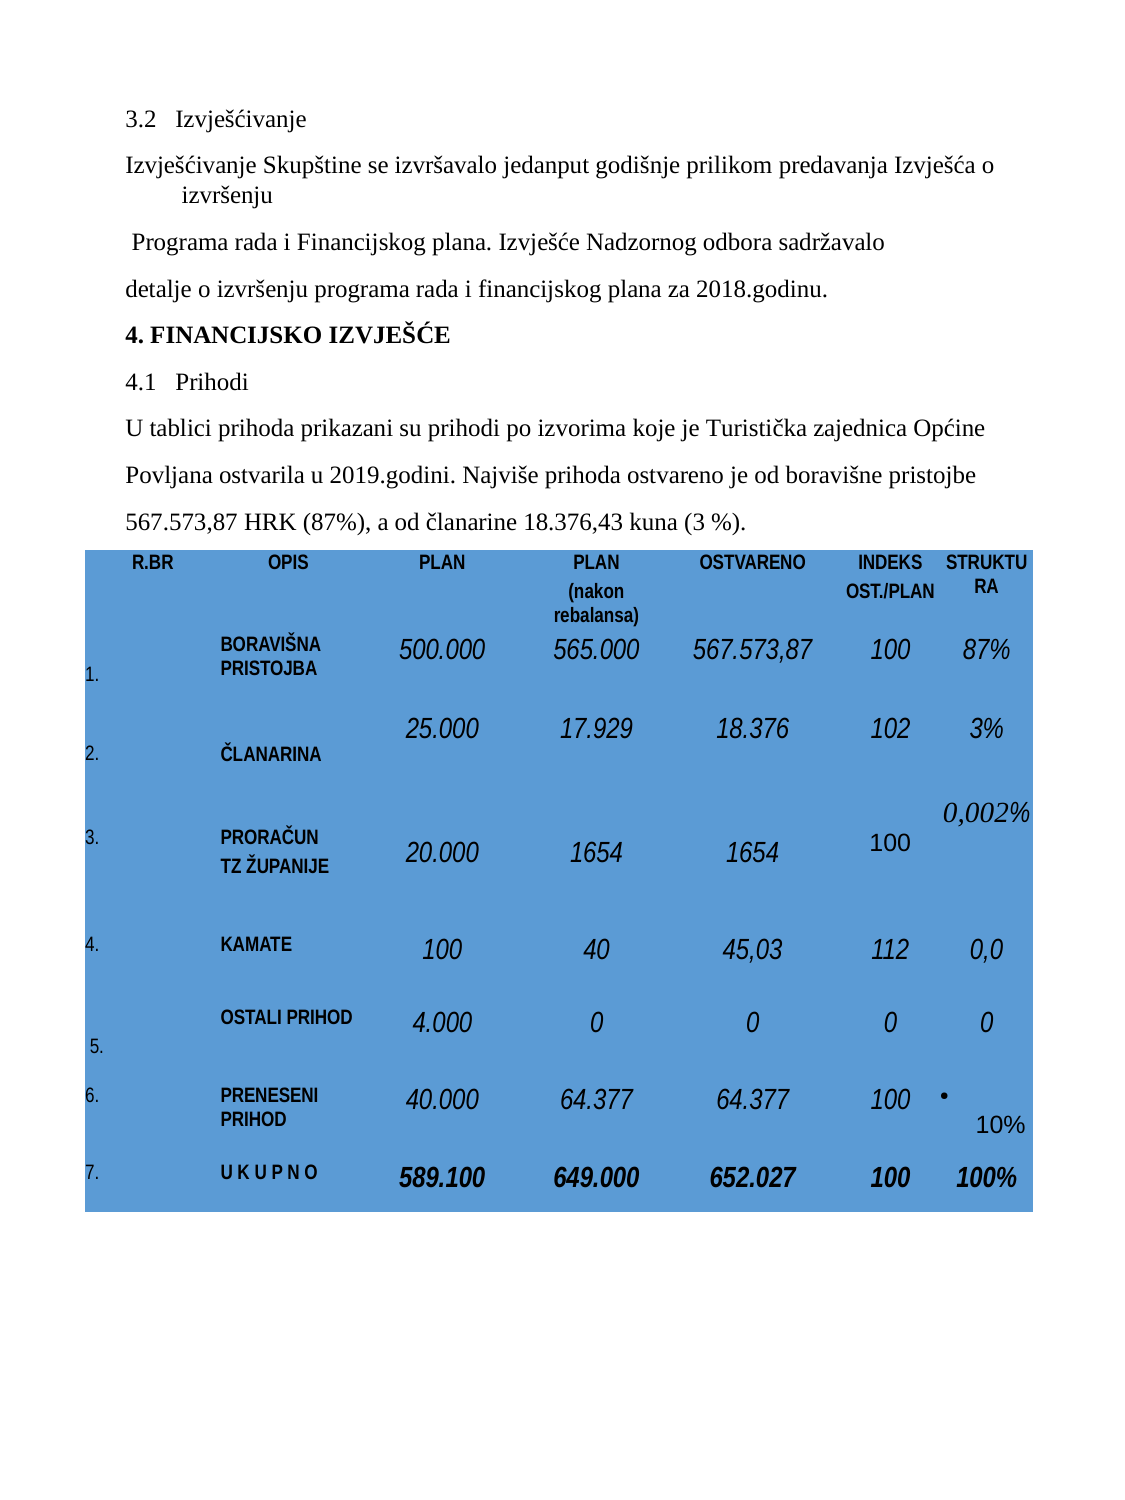

# 3.2 Izvješćivanje
Izvješćivanje Skupštine se izvršavalo jedanput godišnje prilikom predavanja Izvješća o izvršenju
 Programa rada i Financijskog plana. Izvješće Nadzornog odbora sadržavalo
detalje o izvršenju programa rada i financijskog plana za 2018.godinu.
4. FINANCIJSKO IZVJEŠĆE
4.1 Prihodi
U tablici prihoda prikazani su prihodi po izvorima koje je Turistička zajednica Općine
Povljana ostvarila u 2019.godini. Najviše prihoda ostvareno je od boravišne pristojbe
567.573,87 HRK (87%), a od članarine 18.376,43 kuna (3 %).
| R.BR | OPIS | PLAN | PLAN (nakon rebalansa) | OSTVARENO | INDEKS OST./PLAN | STRUKTURA |
| --- | --- | --- | --- | --- | --- | --- |
| 1. | BORAVIŠNA PRISTOJBA | 500.000 | 565.000 | 567.573,87 | 100 | 87% |
| 2. | ČLANARINA | 25.000 | 17.929 | 18.376 | 102 | 3% |
| 3. | PRORAČUN TZ ŽUPANIJE | 20.000 | 1654 | 1654 | 100 | 0,002% |
| 4. | KAMATE | 100 | 40 | 45,03 | 112 | 0,0 |
| 5. | OSTALI PRIHOD | 4.000 | 0 | 0 | 0 | 0 |
| 6. | PRENESENI PRIHOD | 40.000 | 64.377 | 64.377 | 100 | 10% |
| 7. | U K U P N O | 589.100 | 649.000 | 652.027 | 100 | 100% |